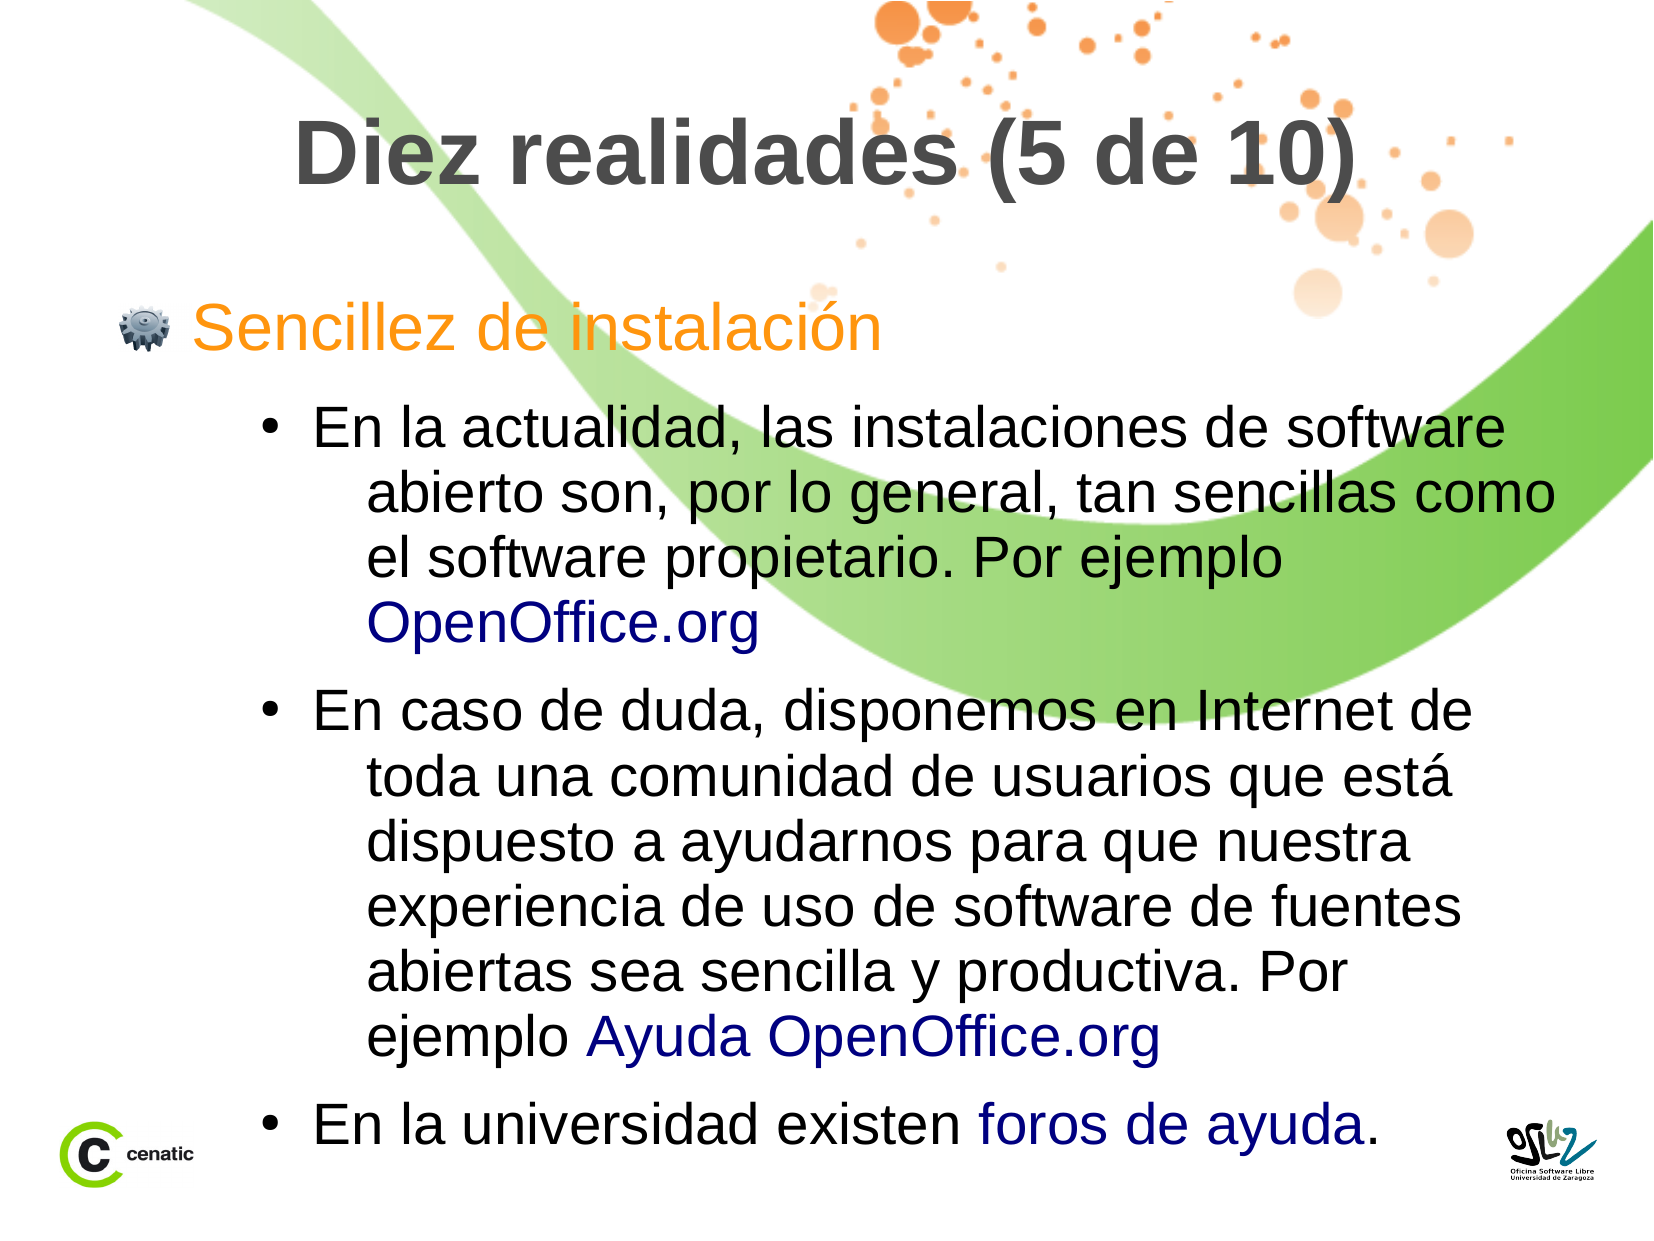

# Diez realidades (5 de 10)
Sencillez de instalación
En la actualidad, las instalaciones de software abierto son, por lo general, tan sencillas como el software propietario. Por ejemplo OpenOffice.org
En caso de duda, disponemos en Internet de toda una comunidad de usuarios que está dispuesto a ayudarnos para que nuestra experiencia de uso de software de fuentes abiertas sea sencilla y productiva. Por ejemplo Ayuda OpenOffice.org
En la universidad existen foros de ayuda.